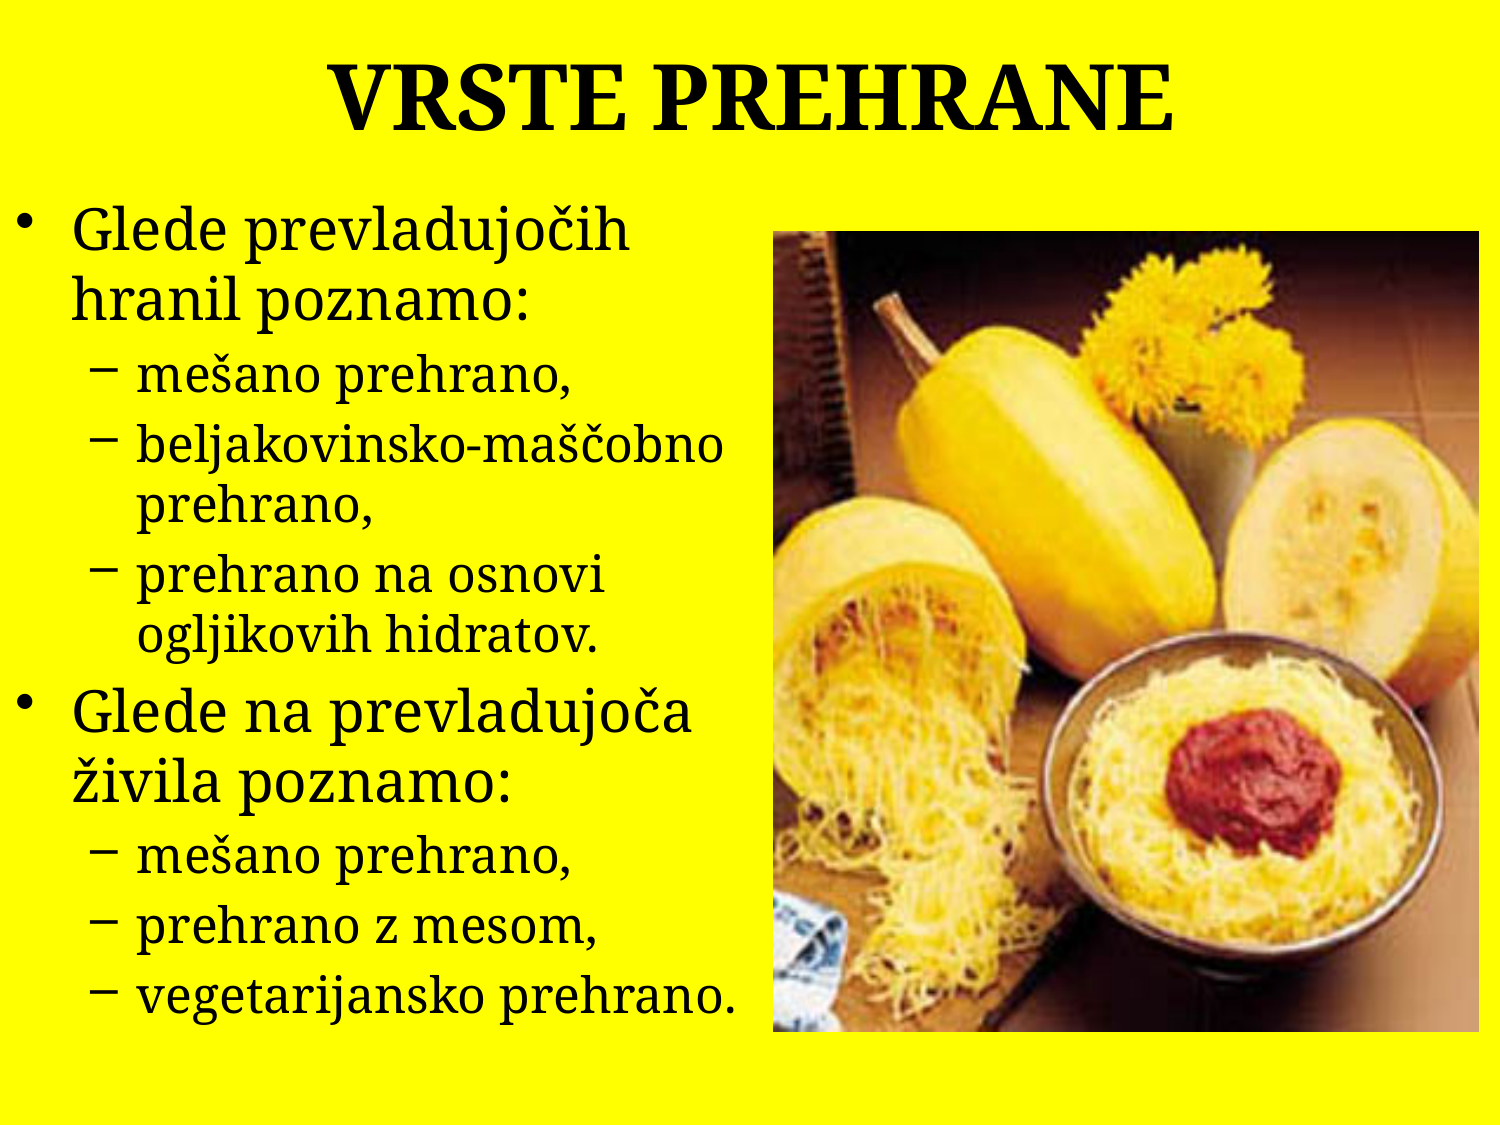

# VRSTE PREHRANE
Glede prevladujočih hranil poznamo:
mešano prehrano,
beljakovinsko-maščobno prehrano,
prehrano na osnovi ogljikovih hidratov.
Glede na prevladujoča živila poznamo:
mešano prehrano,
prehrano z mesom,
vegetarijansko prehrano.